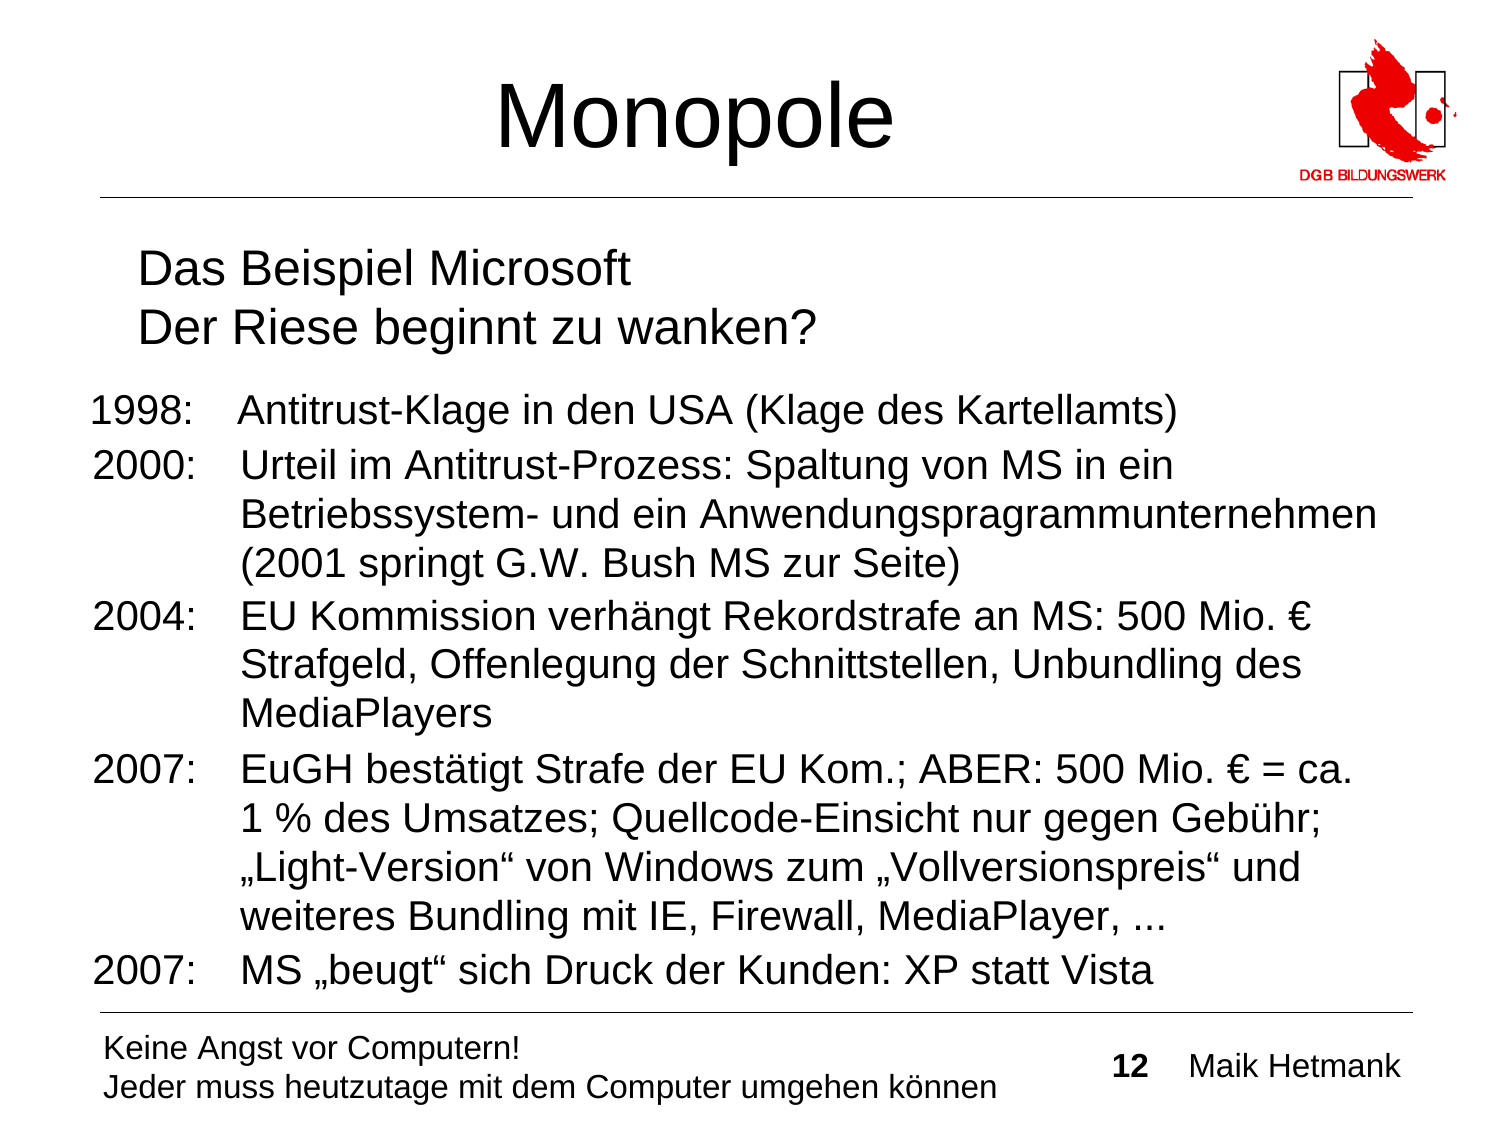

# Monopole
Das Beispiel Microsoft
Der Riese beginnt zu wanken?
1998:	Antitrust-Klage in den USA (Klage des Kartellamts)
2000:	Urteil im Antitrust-Prozess: Spaltung von MS in ein Betriebssystem- und ein Anwendungspragrammunternehmen
	(2001 springt G.W. Bush MS zur Seite)
2004:	EU Kommission verhängt Rekordstrafe an MS: 500 Mio. € Strafgeld, Offenlegung der Schnittstellen, Unbundling des MediaPlayers
2007:	EuGH bestätigt Strafe der EU Kom.; ABER: 500 Mio. € = ca. 1 % des Umsatzes; Quellcode-Einsicht nur gegen Gebühr; „Light-Version“ von Windows zum „Vollversionspreis“ und weiteres Bundling mit IE, Firewall, MediaPlayer, ...
2007:	MS „beugt“ sich Druck der Kunden: XP statt Vista